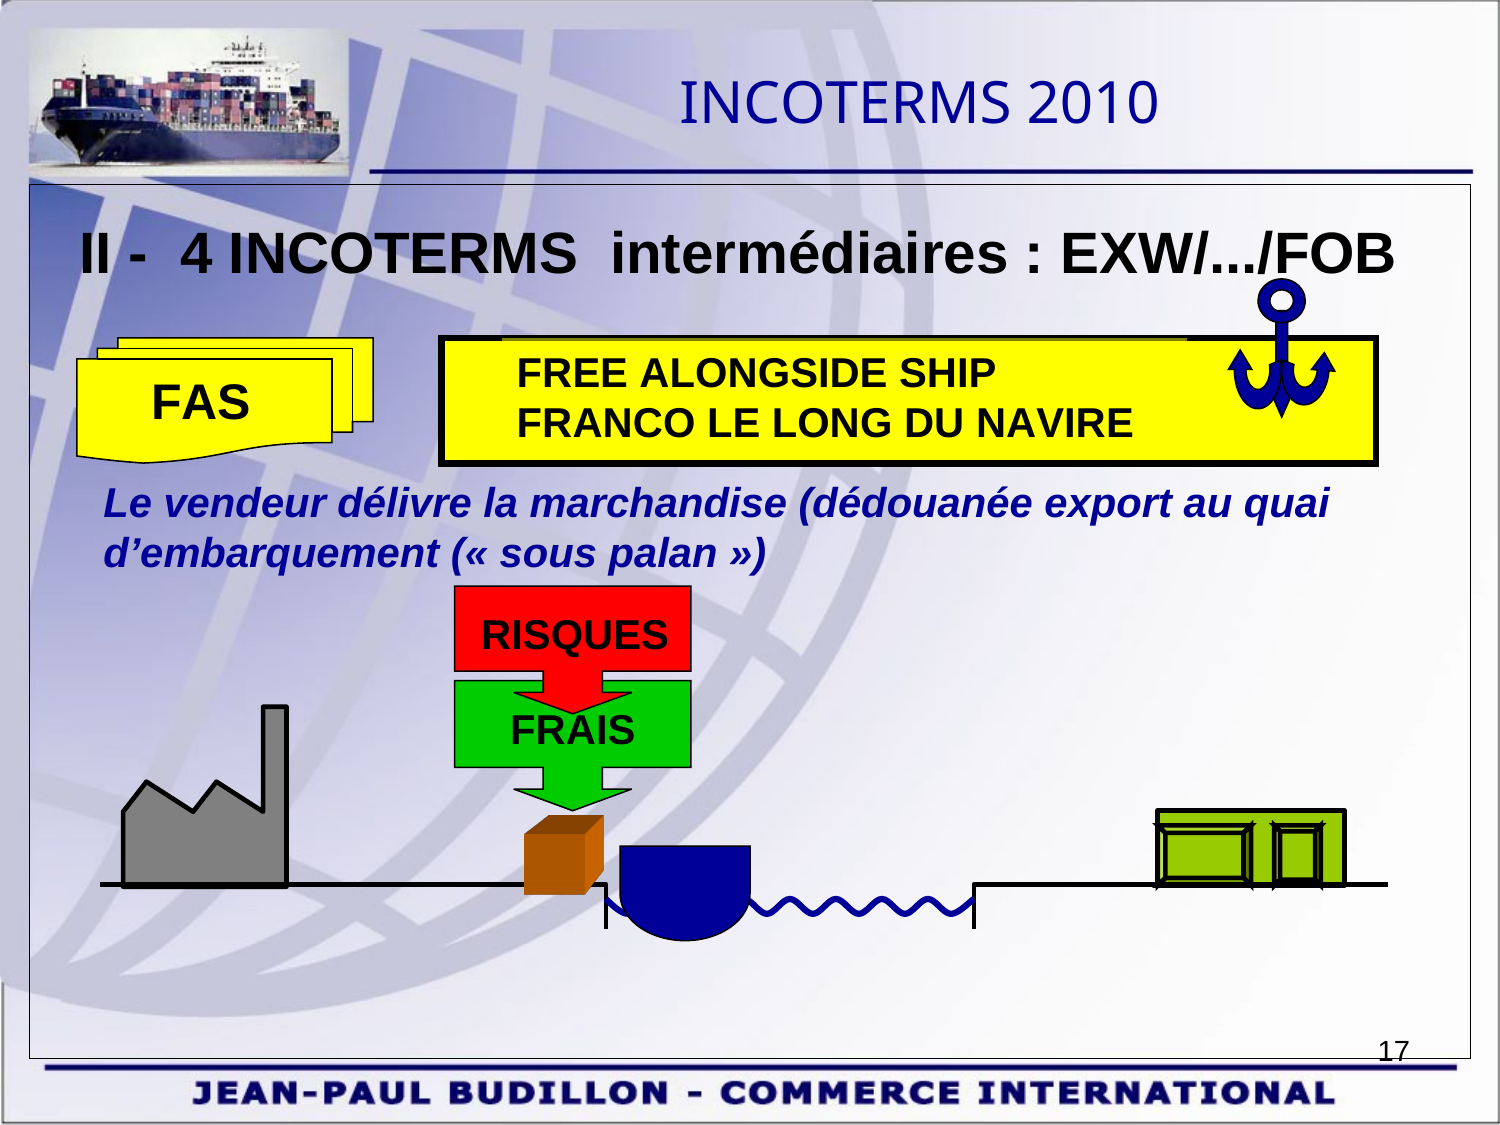

INCOTERMS 2010
# II - 4 INCOTERMS  intermédiaires : EXW/.../FOB
FREE ALONGSIDE SHIP
FRANCO LE LONG DU NAVIRE
FAS
Le vendeur délivre la marchandise (dédouanée export au quai d’embarquement (« sous palan »)
RISQUES
FRAIS
17